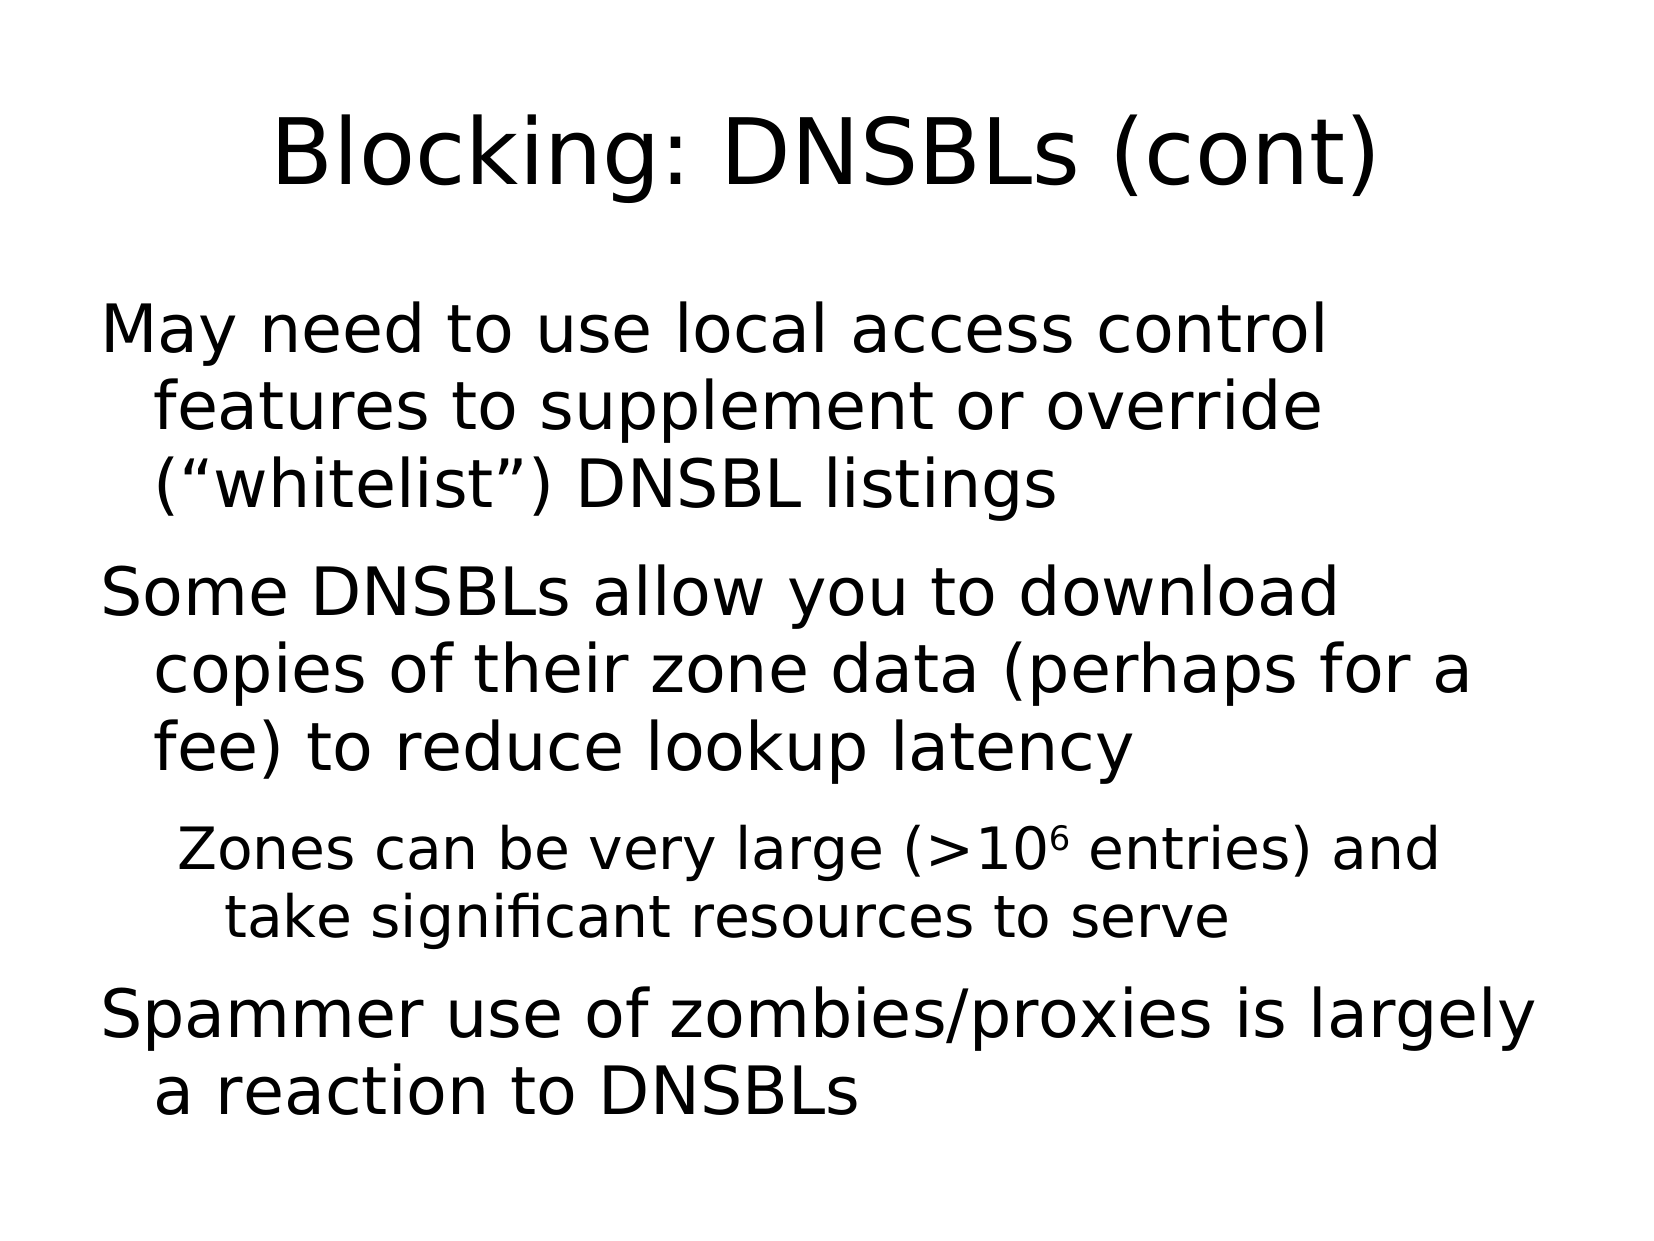

# Blocking: DNSBLs (cont)
May need to use local access control features to supplement or override (“whitelist”) DNSBL listings
Some DNSBLs allow you to download copies of their zone data (perhaps for a fee) to reduce lookup latency
Zones can be very large (>106 entries) and take significant resources to serve
Spammer use of zombies/proxies is largely a reaction to DNSBLs